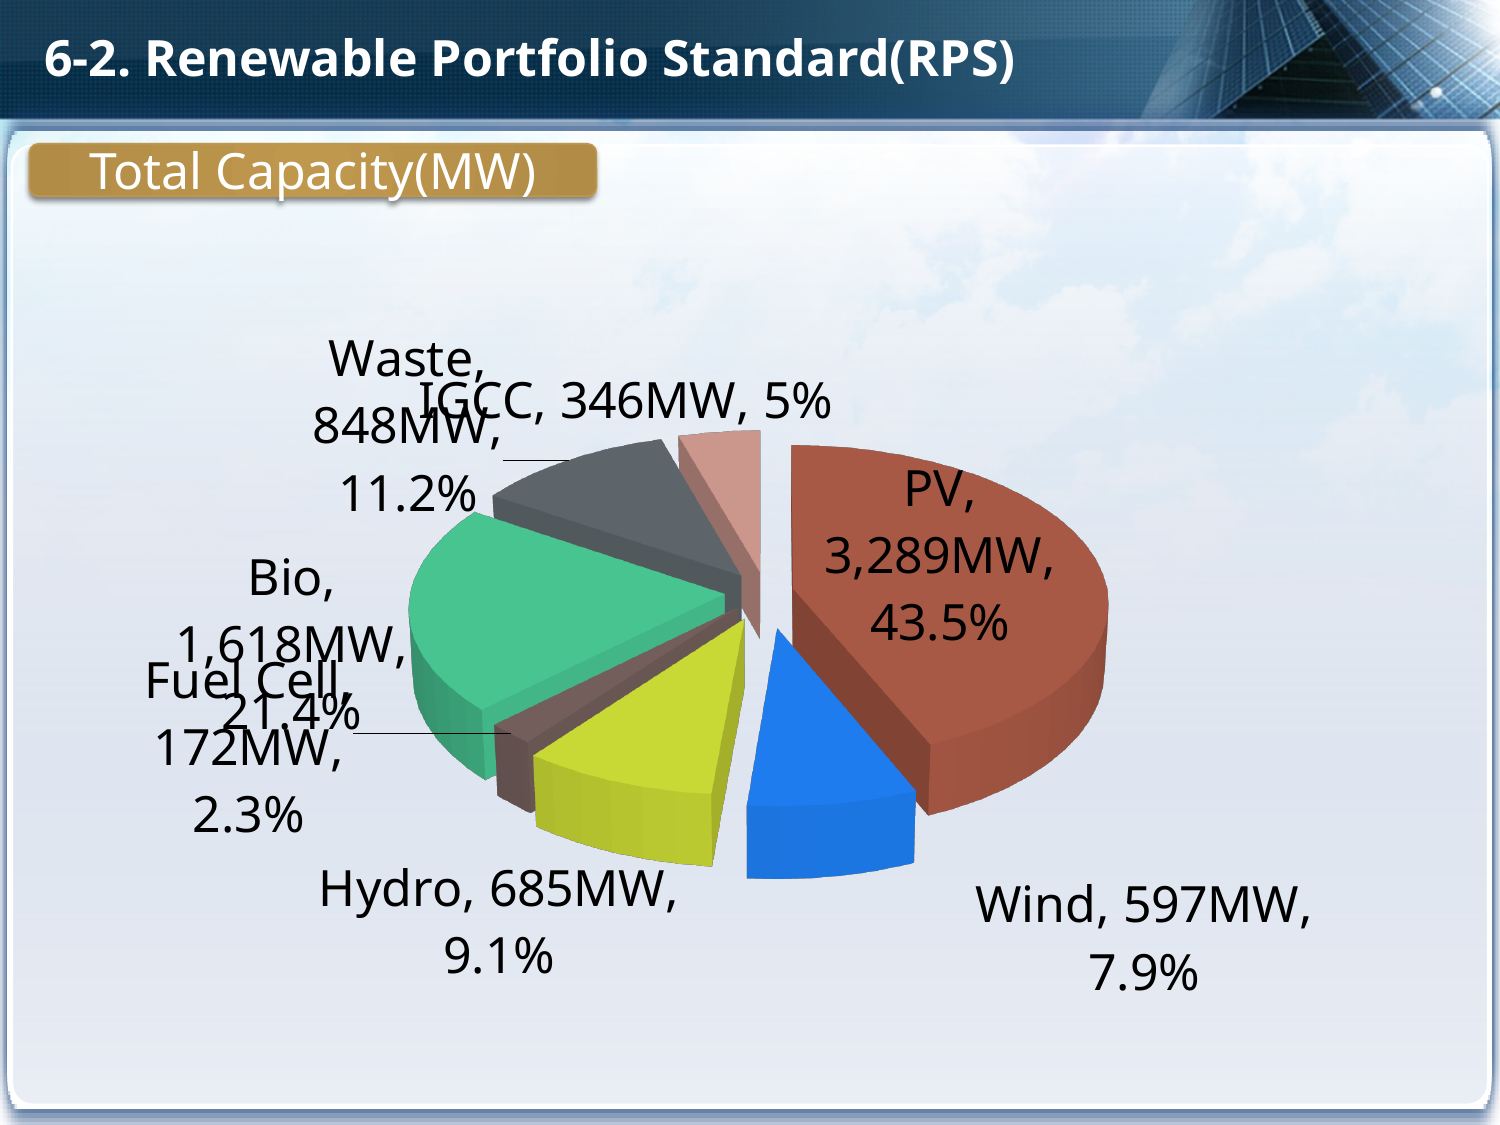

6-2. Renewable Portfolio Standard(RPS)
Total Capacity(MW)
[unsupported chart]